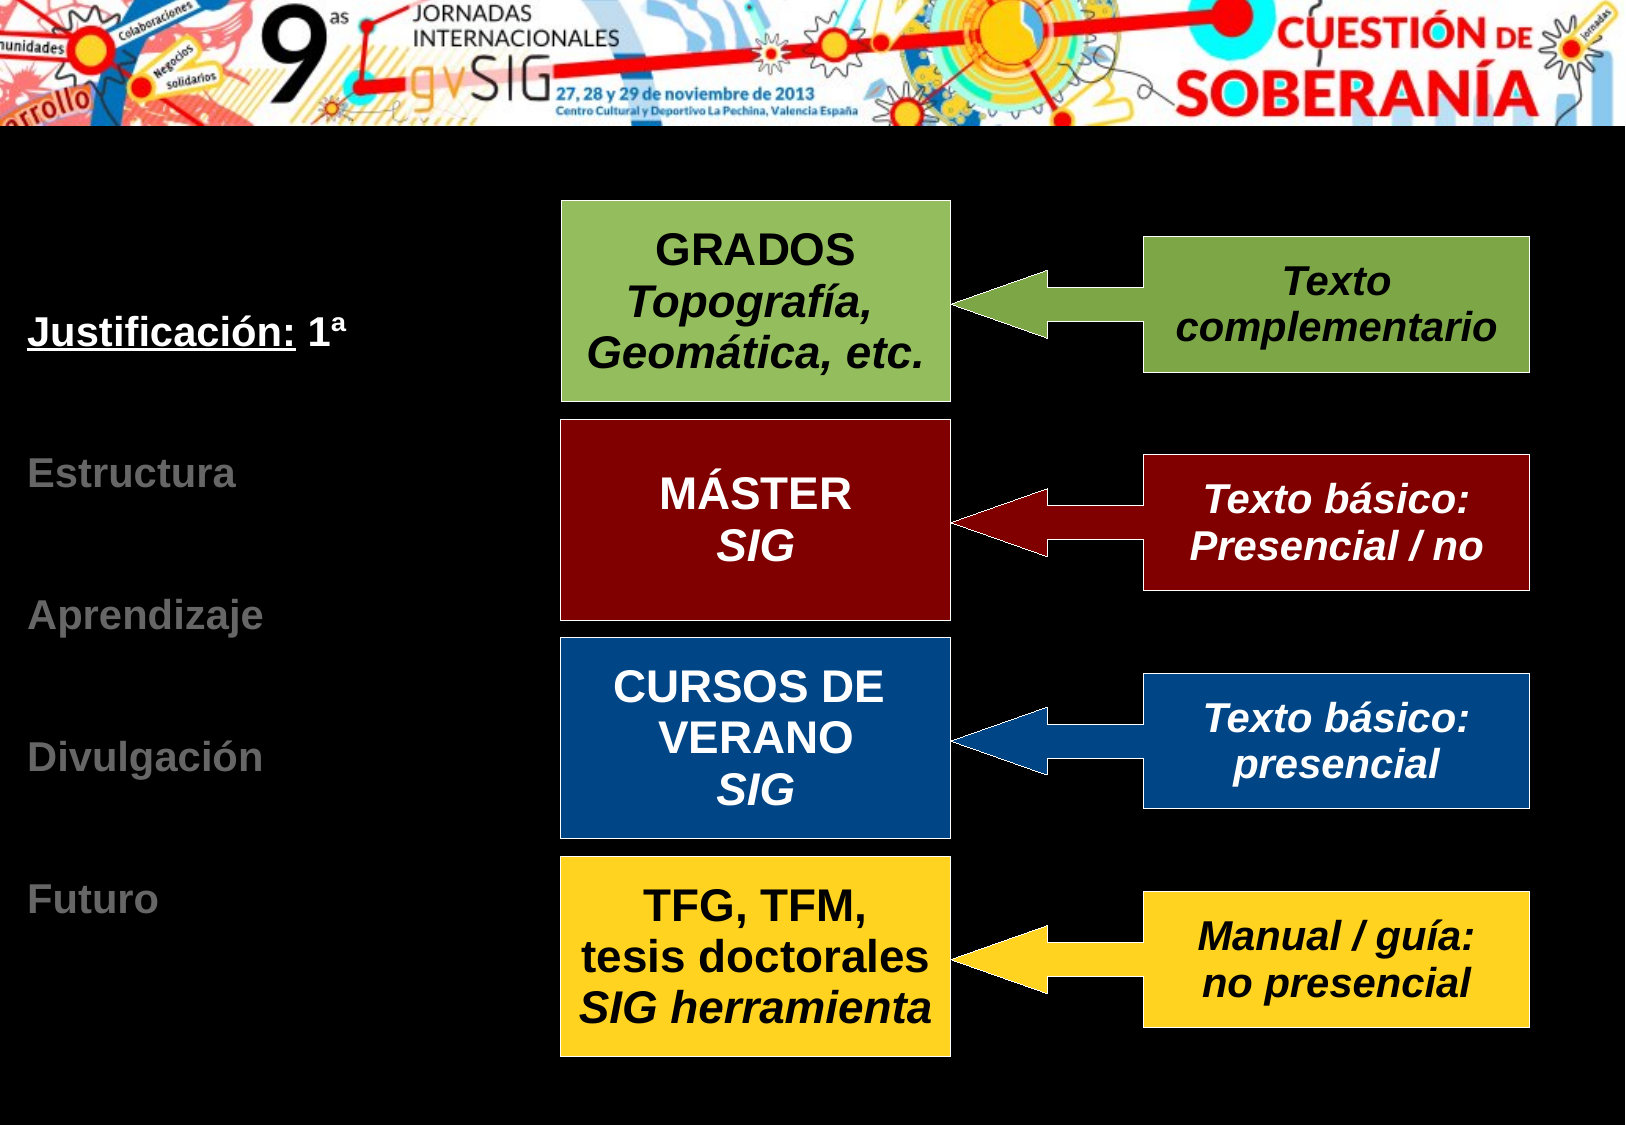

GRADOS
Topografía,
Geomática, etc.
Texto
complementario
Justificación: 1ª
Estructura
Aprendizaje
Divulgación
Futuro
MÁSTER
SIG
Texto básico:
Presencial / no
CURSOS DE
VERANO
SIG
Texto básico:
presencial
TFG, TFM,
tesis doctorales
SIG herramienta
Manual / guía:
no presencial